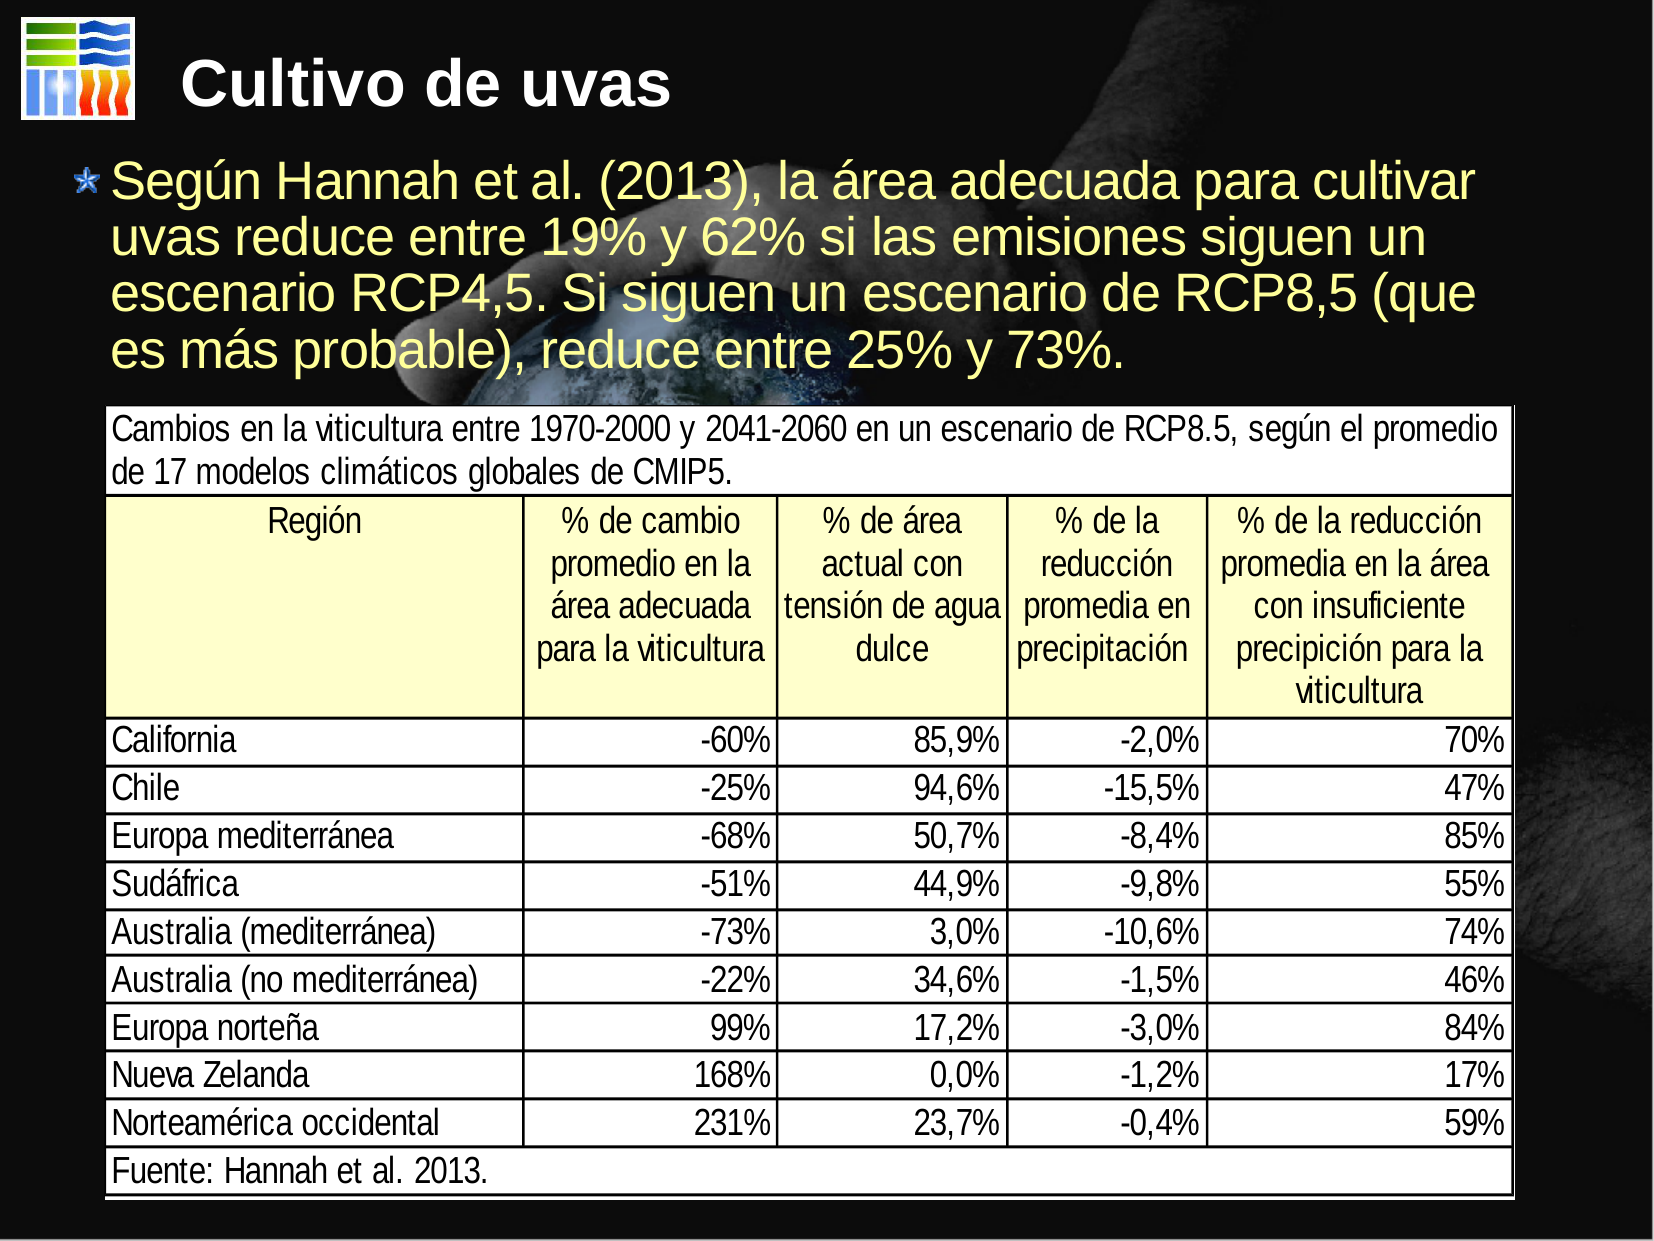

Cultivo de uvas
Según Hannah et al. (2013), la área adecuada para cultivar uvas reduce entre 19% y 62% si las emisiones siguen un escenario RCP4,5. Si siguen un escenario de RCP8,5 (que es más probable), reduce entre 25% y 73%.